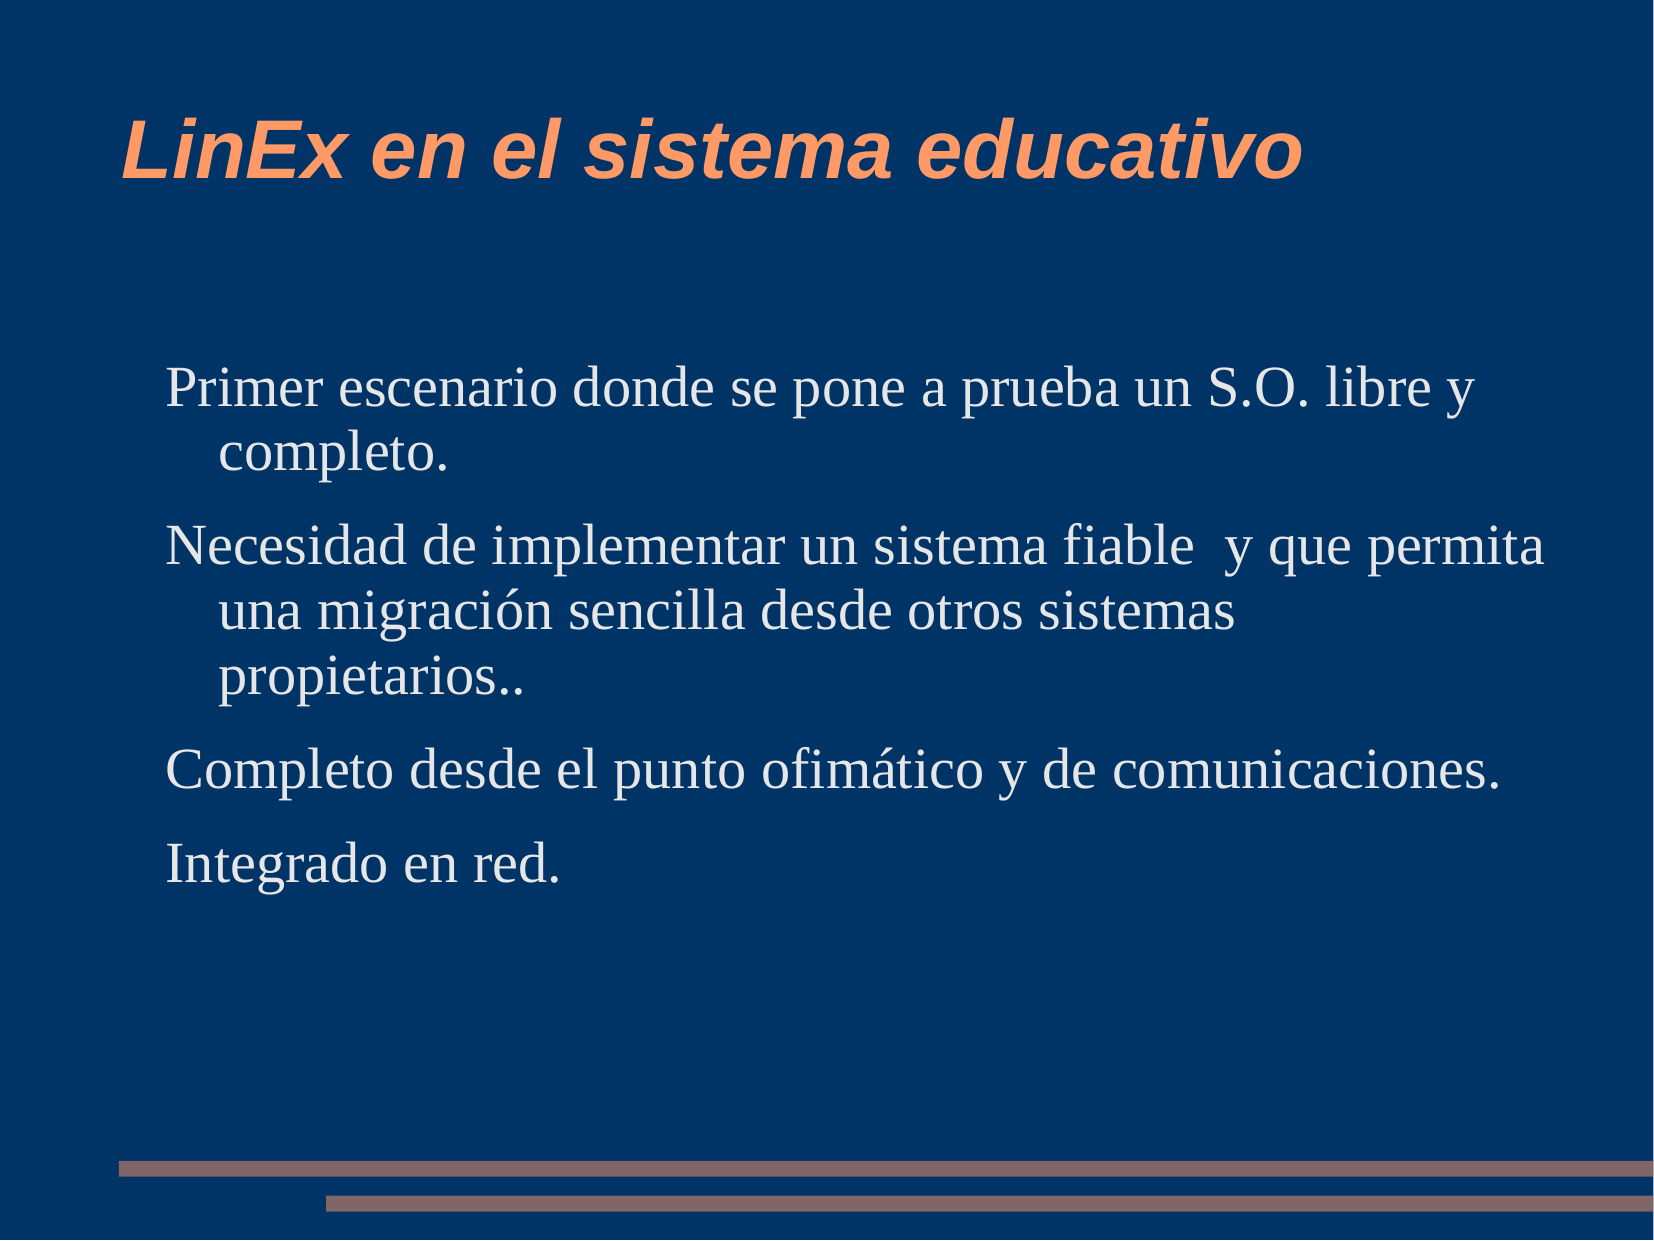

# LinEx en el sistema educativo
Primer escenario donde se pone a prueba un S.O. libre y completo.
Necesidad de implementar un sistema fiable y que permita una migración sencilla desde otros sistemas propietarios..
Completo desde el punto ofimático y de comunicaciones.
Integrado en red.